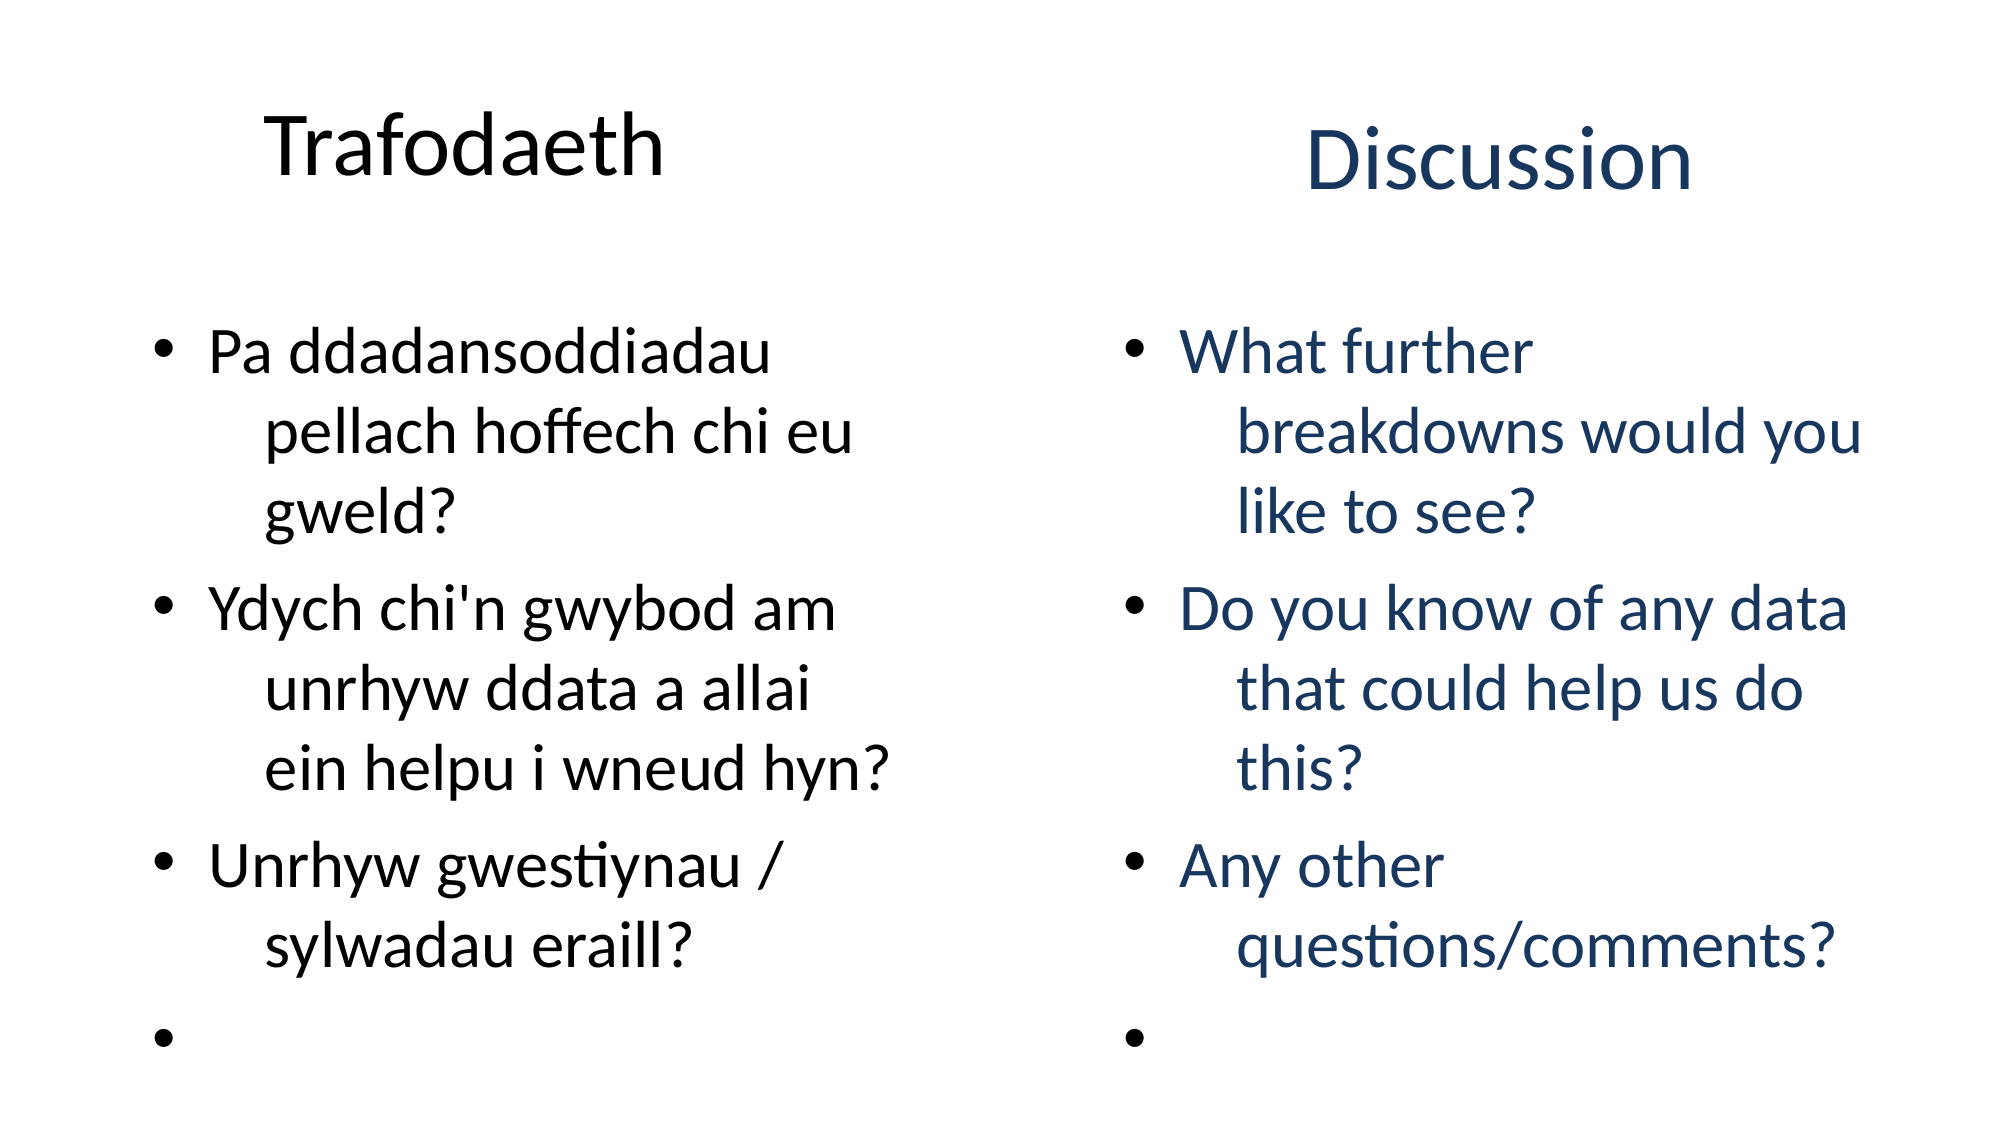

# Trafodaeth
Discussion
Pa ddadansoddiadau pellach hoffech chi eu gweld?
Ydych chi'n gwybod am unrhyw ddata a allai ein helpu i wneud hyn?
Unrhyw gwestiynau / sylwadau eraill?
What further breakdowns would you like to see?
Do you know of any data that could help us do this?
Any other questions/comments?